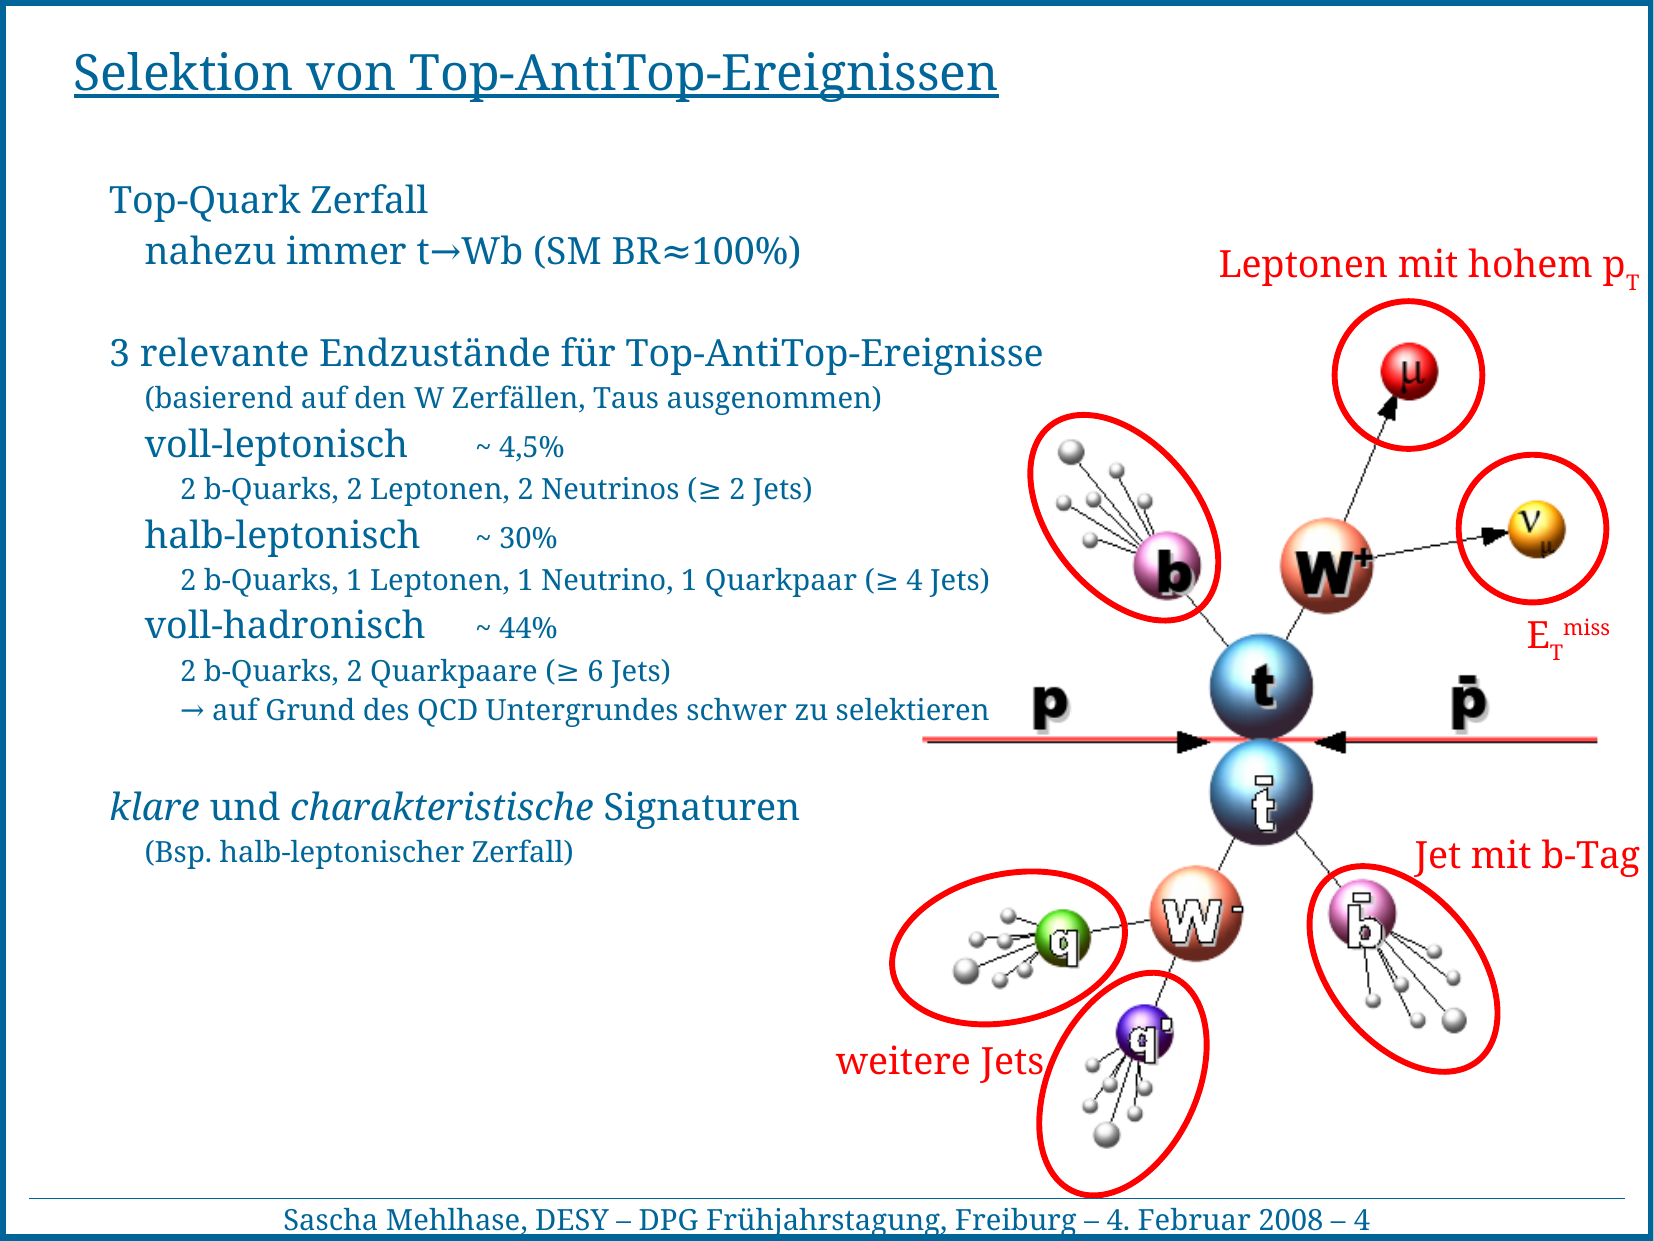

Sascha Mehlhase, DESY – DPG Frühjahrstagung, Freiburg – 4. Februar 2008 –
Selektion von Top-AntiTop-Ereignissen
Top-Quark Zerfall
nahezu immer t→Wb (SM BR≈100%)
3 relevante Endzustände für Top-AntiTop-Ereignisse
(basierend auf den W Zerfällen, Taus ausgenommen)
voll-leptonisch	~ 4,5%
2 b-Quarks, 2 Leptonen, 2 Neutrinos (≥ 2 Jets)
halb-leptonisch	~ 30%
2 b-Quarks, 1 Leptonen, 1 Neutrino, 1 Quarkpaar (≥ 4 Jets)
voll-hadronisch	~ 44%
2 b-Quarks, 2 Quarkpaare (≥ 6 Jets)
→ auf Grund des QCD Untergrundes schwer zu selektieren
klare und charakteristische Signaturen
(Bsp. halb-leptonischer Zerfall)
Leptonen mit hohem pT
Jet mit b-Tag
ETmiss
weitere Jets